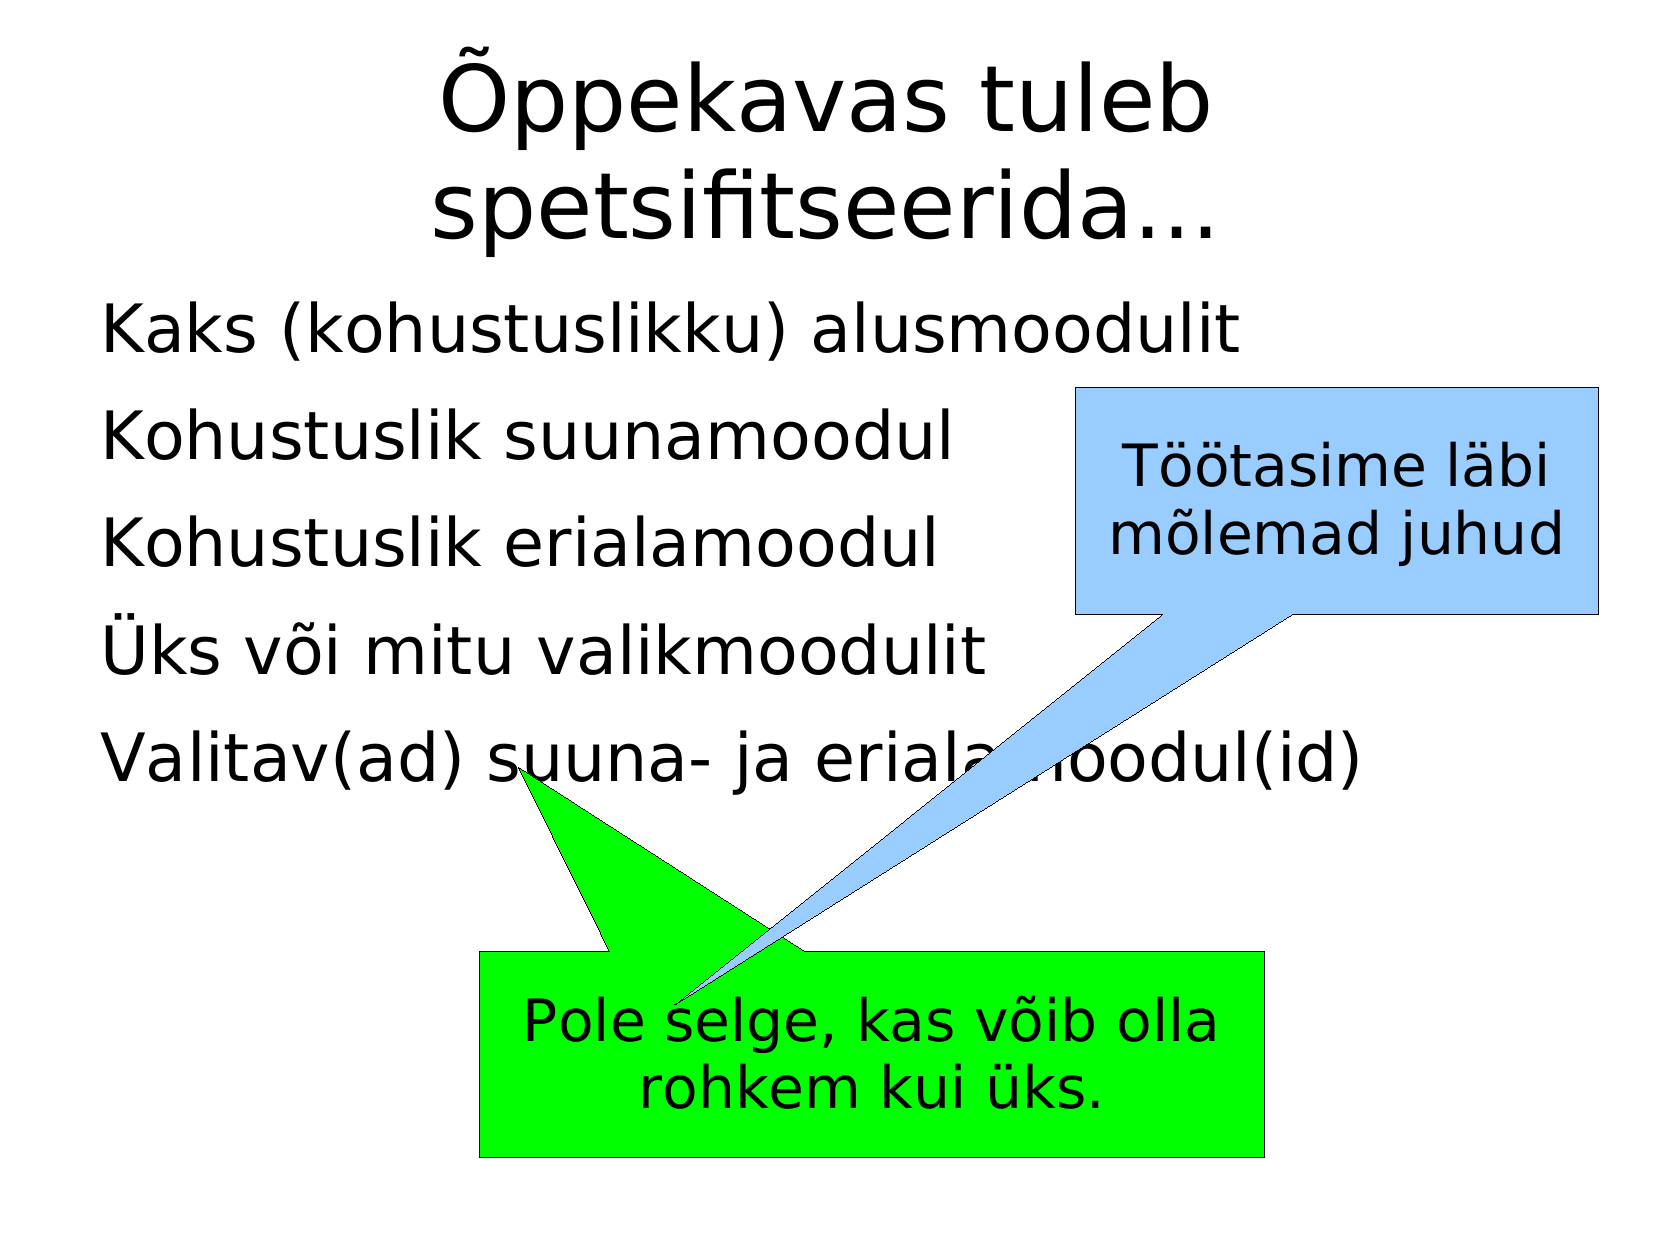

# Õppekavas tuleb spetsifitseerida...
Kaks (kohustuslikku) alusmoodulit
Kohustuslik suunamoodul
Kohustuslik erialamoodul
Üks või mitu valikmoodulit
Valitav(ad) suuna- ja erialamoodul(id)
Töötasime läbi mõlemad juhud
Pole selge, kas võib olla rohkem kui üks.